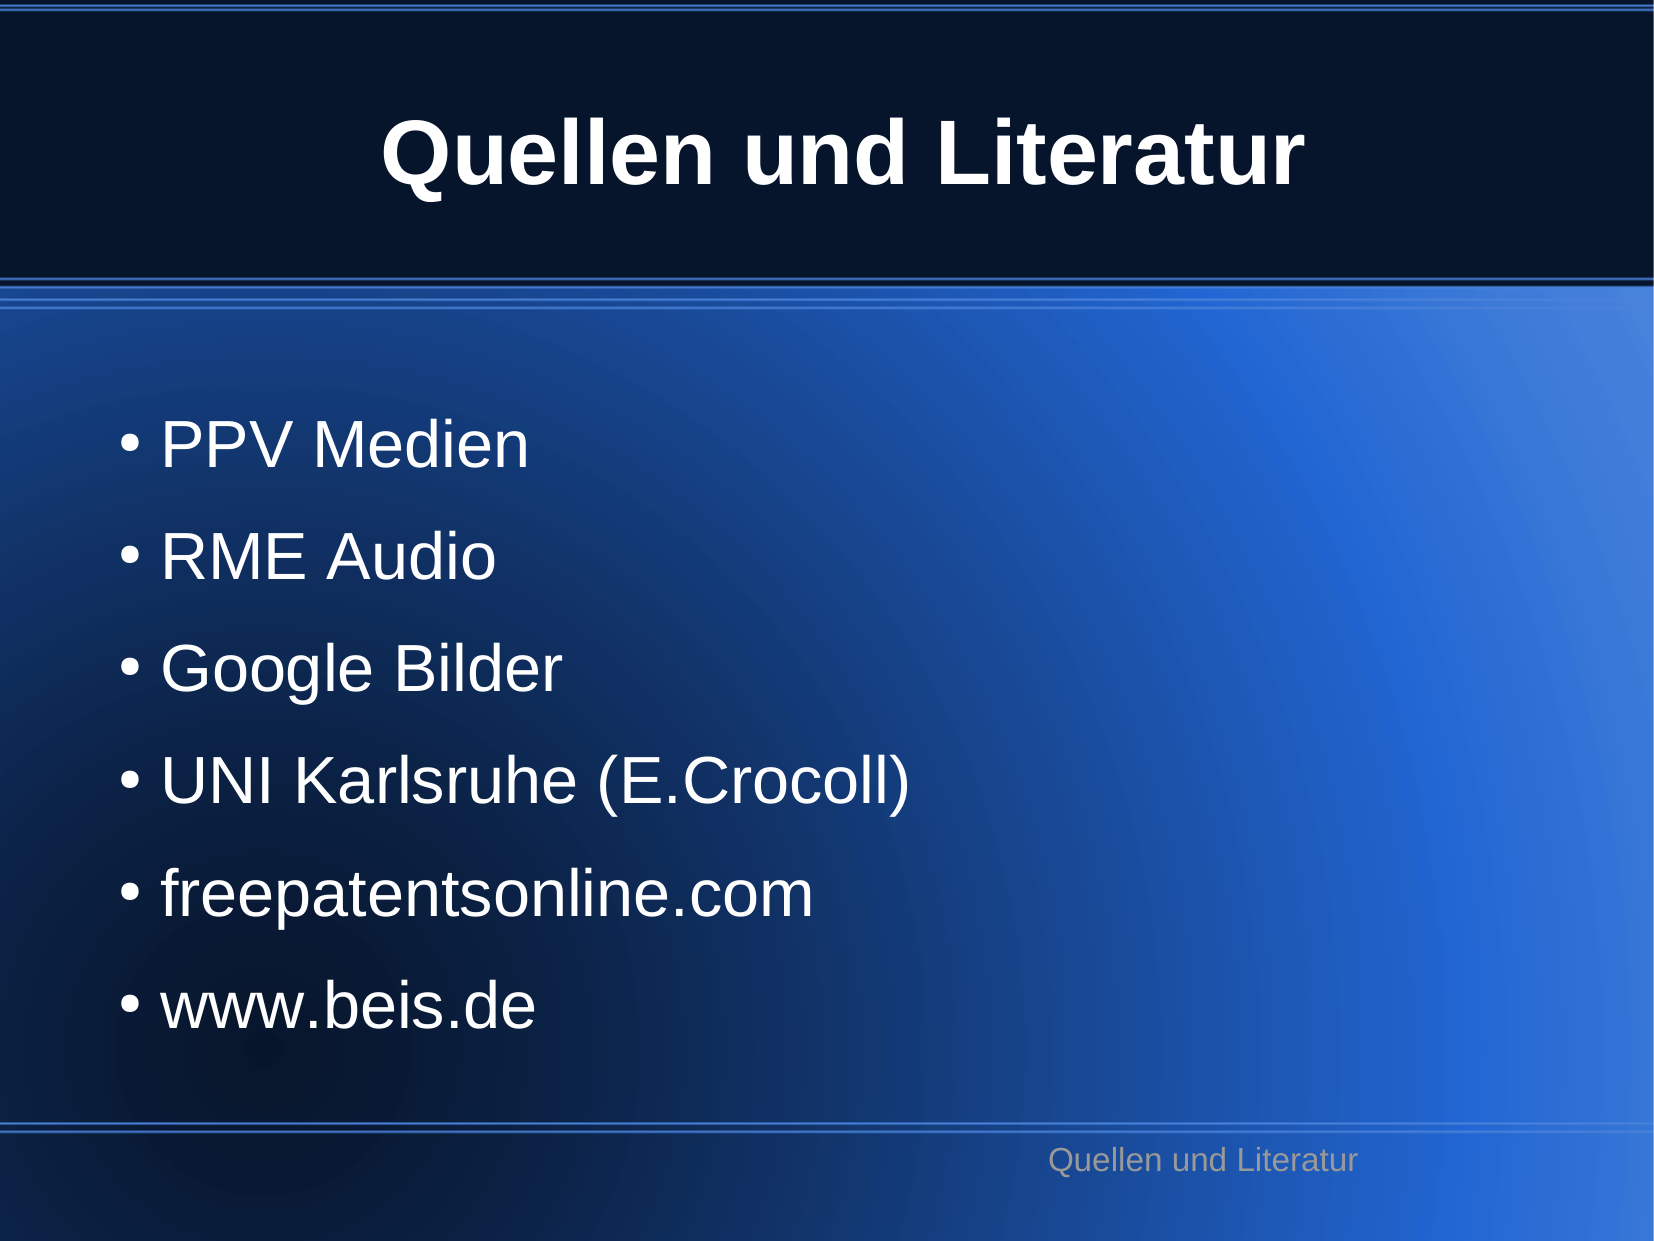

# Quellen und Literatur
 PPV Medien
 RME Audio
 Google Bilder
 UNI Karlsruhe (E.Crocoll)
 freepatentsonline.com
 www.beis.de
Quellen und Literatur